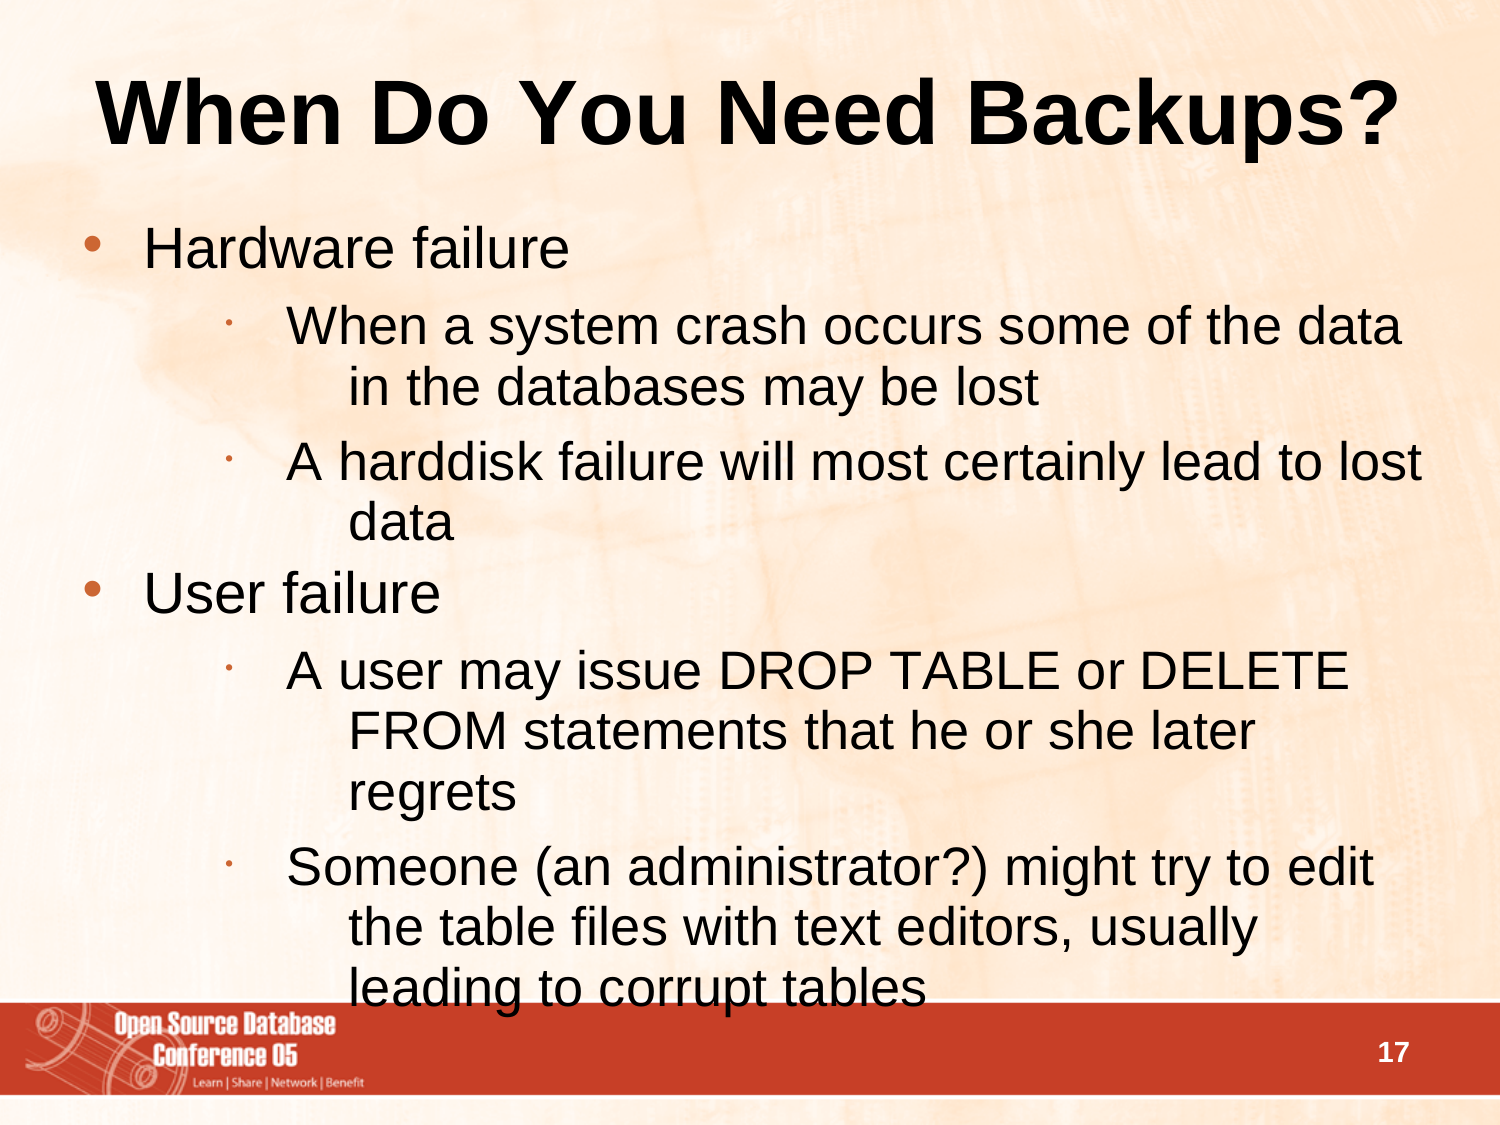

# When Do You Need Backups?
Hardware failure
When a system crash occurs some of the data in the databases may be lost
A hard­disk failure will most certainly lead to lost data
User failure
A user may issue DROP TABLE or DELETE FROM statements that he or she later regrets
Someone (an administrator?) might try to edit the table files with text editors, usually leading to corrupt tables
17